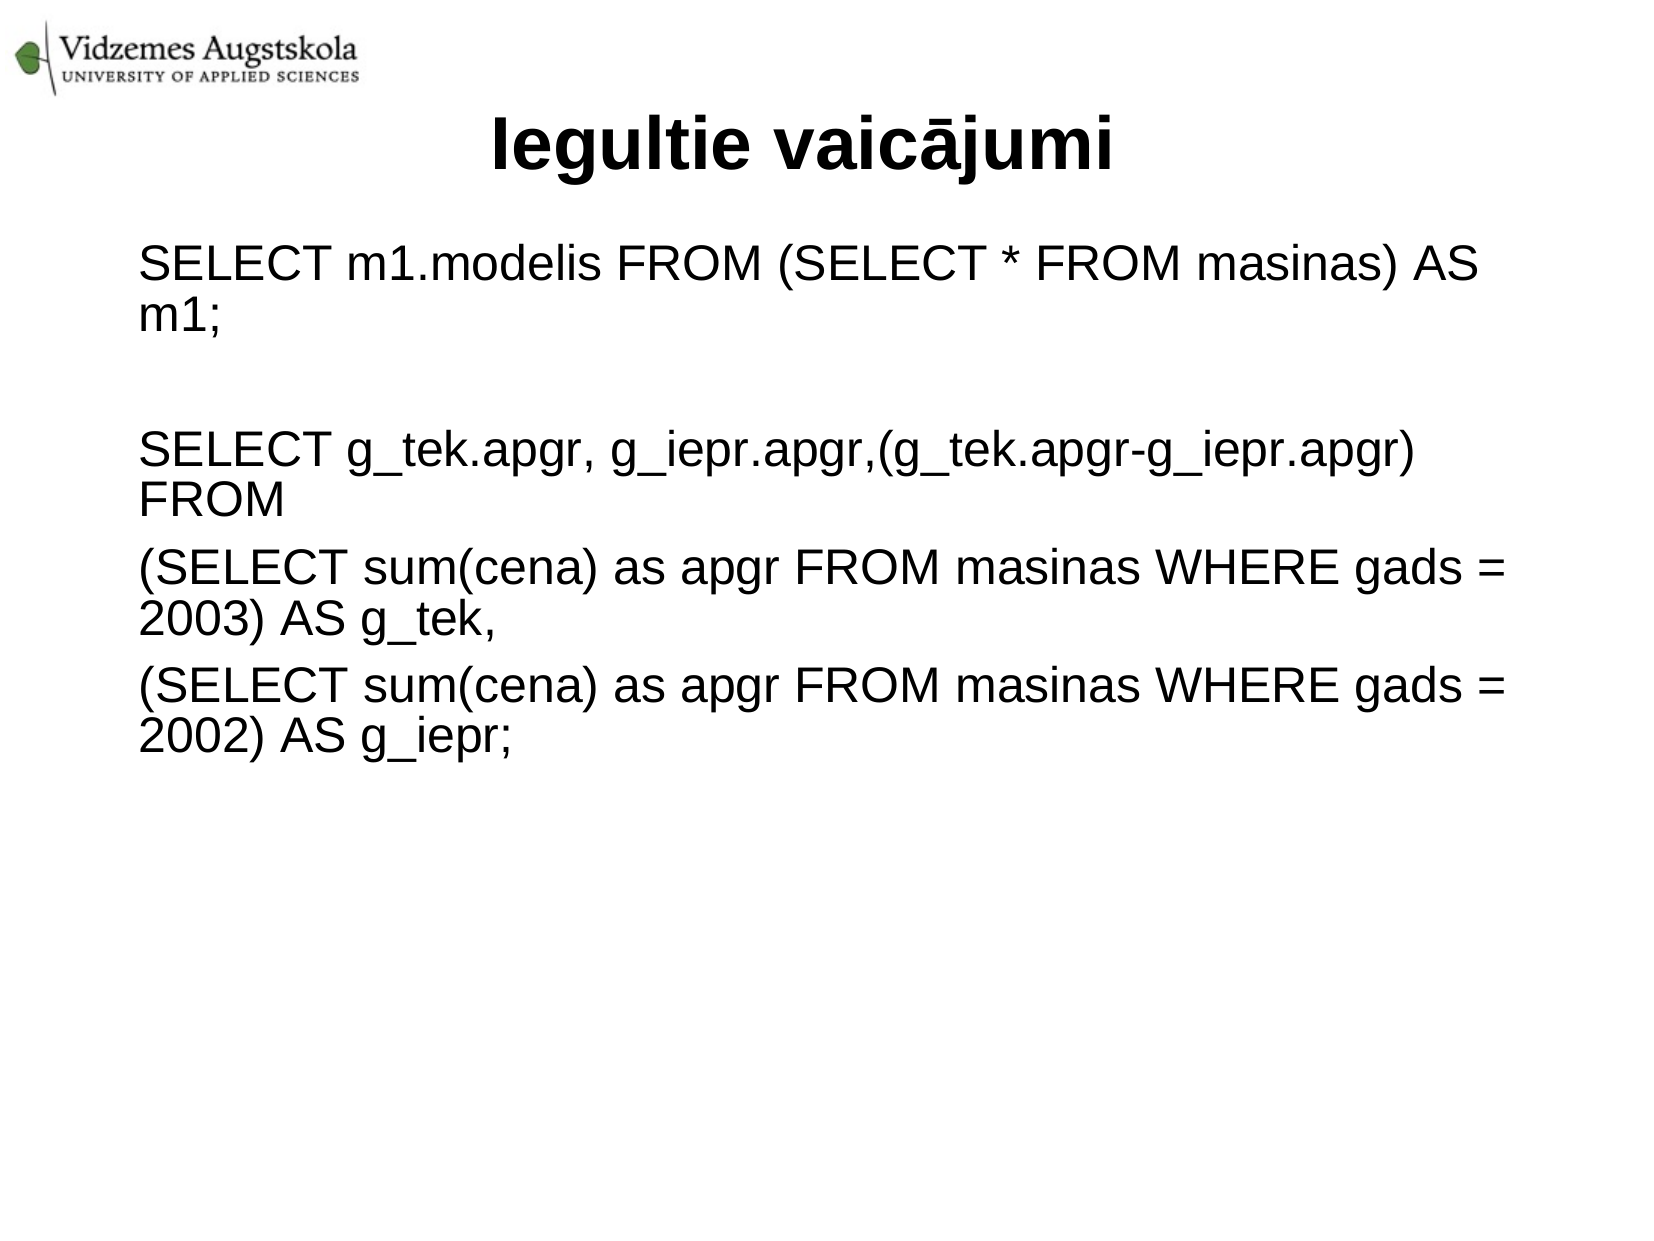

# Iegultie vaicājumi
SELECT m1.modelis FROM (SELECT * FROM masinas) AS m1;
SELECT g_tek.apgr, g_iepr.apgr,(g_tek.apgr-g_iepr.apgr) FROM
(SELECT sum(cena) as apgr FROM masinas WHERE gads = 2003) AS g_tek,
(SELECT sum(cena) as apgr FROM masinas WHERE gads = 2002) AS g_iepr;